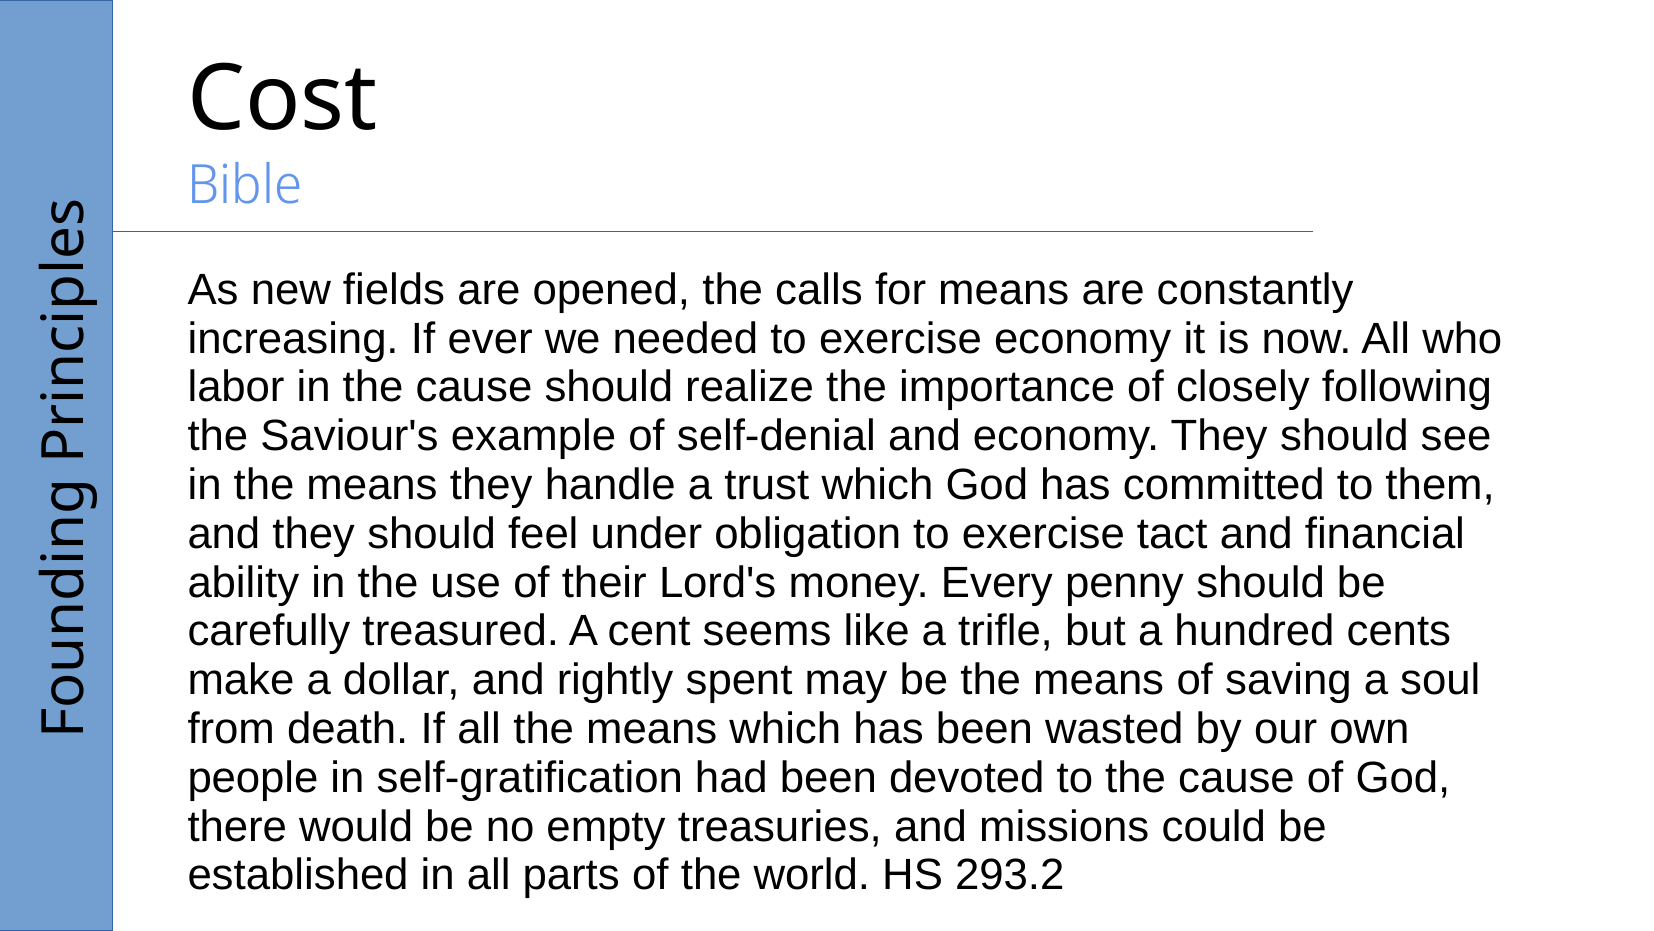

# Cost
Bible
As new fields are opened, the calls for means are constantly increasing. If ever we needed to exercise economy it is now. All who labor in the cause should realize the importance of closely following the Saviour's example of self-denial and economy. They should see in the means they handle a trust which God has committed to them, and they should feel under obligation to exercise tact and financial ability in the use of their Lord's money. Every penny should be carefully treasured. A cent seems like a trifle, but a hundred cents make a dollar, and rightly spent may be the means of saving a soul from death. If all the means which has been wasted by our own people in self-gratification had been devoted to the cause of God, there would be no empty treasuries, and missions could be established in all parts of the world. HS 293.2
Founding Principles